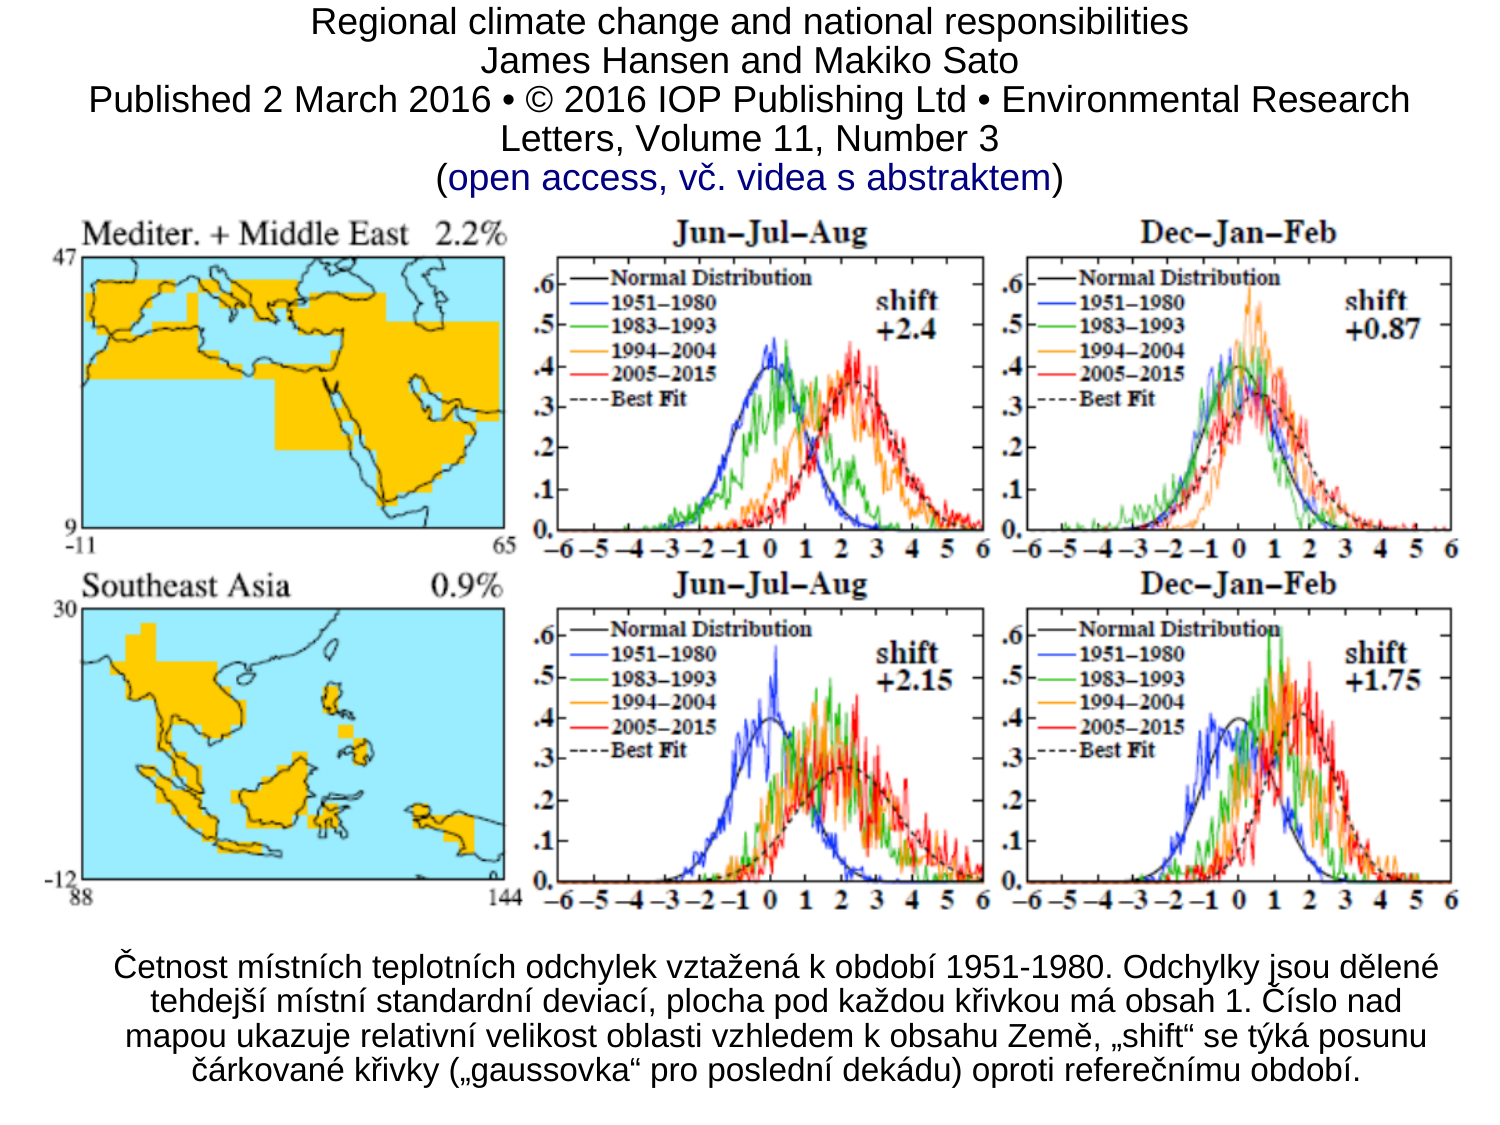

# Regional climate change and national responsibilities James Hansen and Makiko Sato Published 2 March 2016 • © 2016 IOP Publishing Ltd • Environmental Research Letters, Volume 11, Number 3 (open access, vč. videa s abstraktem)
Četnost místních teplotních odchylek vztažená k období 1951-1980. Odchylky jsou dělené tehdejší místní standardní deviací, plocha pod každou křivkou má obsah 1. Číslo nad mapou ukazuje relativní velikost oblasti vzhledem k obsahu Země, „shift“ se týká posunu čárkované křivky („gaussovka“ pro poslední dekádu) oproti referečnímu období.